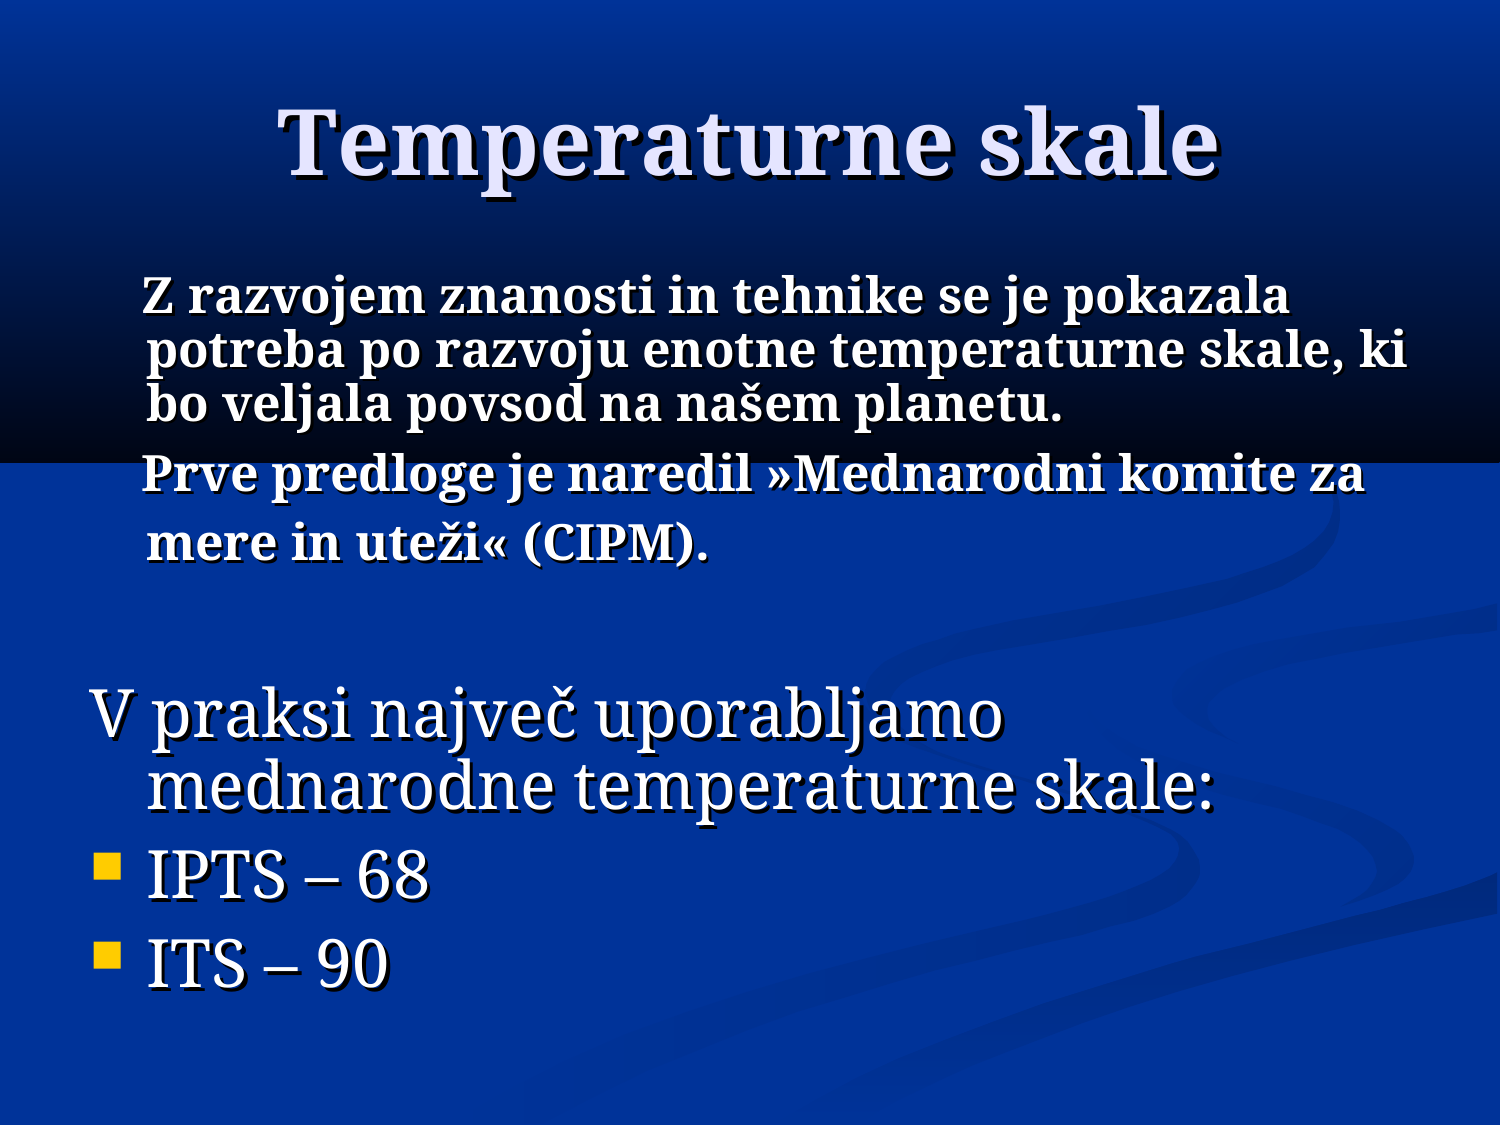

# Temperaturne skale
 Z razvojem znanosti in tehnike se je pokazala potreba po razvoju enotne temperaturne skale, ki bo veljala povsod na našem planetu.
 Prve predloge je naredil »Mednarodni komite za mere in uteži« (CIPM).
V praksi največ uporabljamo mednarodne temperaturne skale:
IPTS – 68
ITS – 90